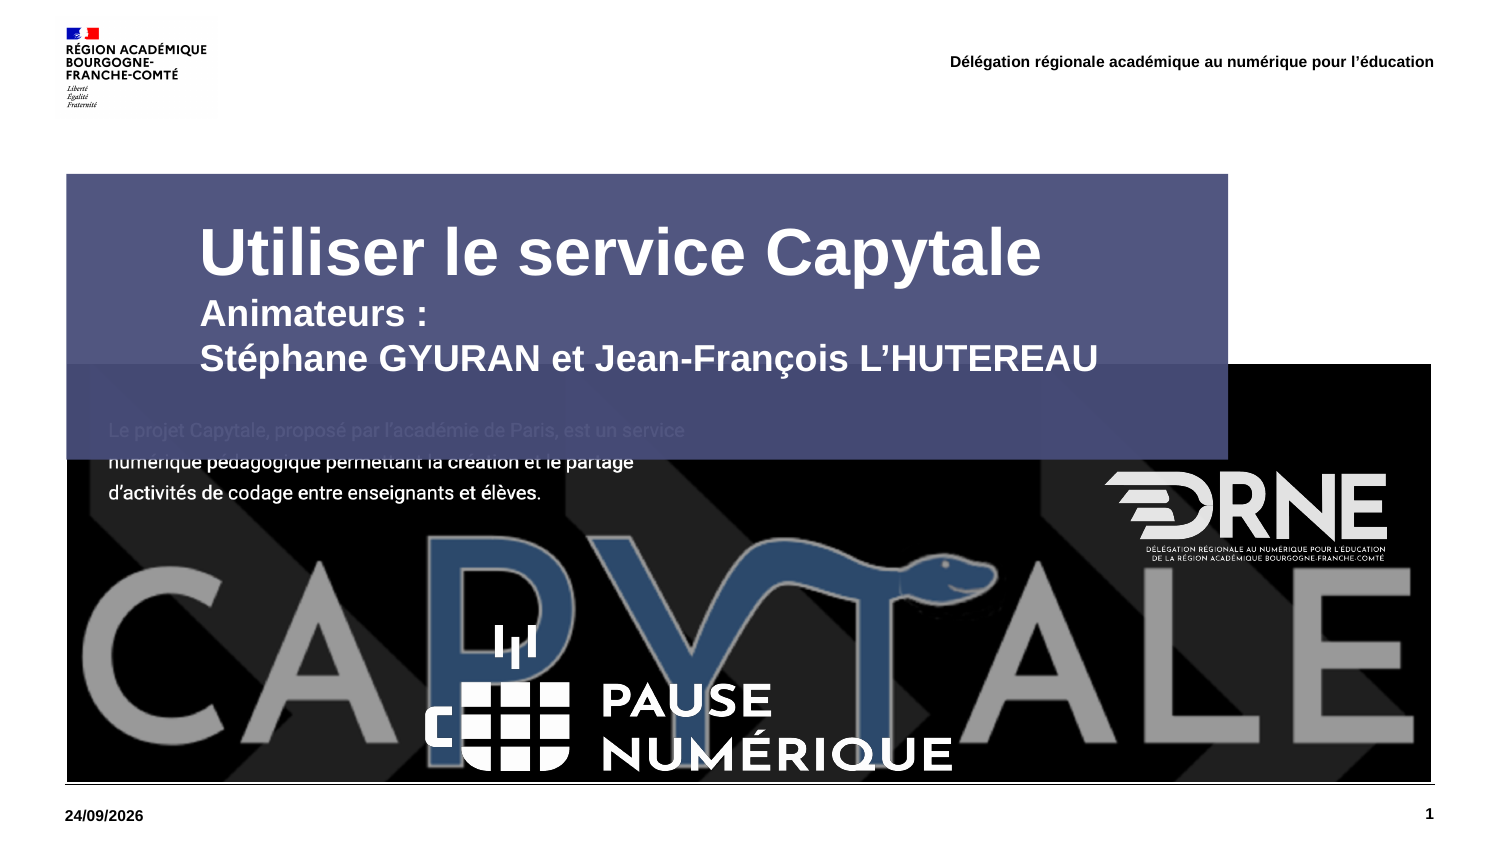

Délégation régionale académique au numérique pour l’éducation
Utiliser le service Capytale
Animateurs :
Stéphane GYURAN et Jean-François L’HUTEREAU